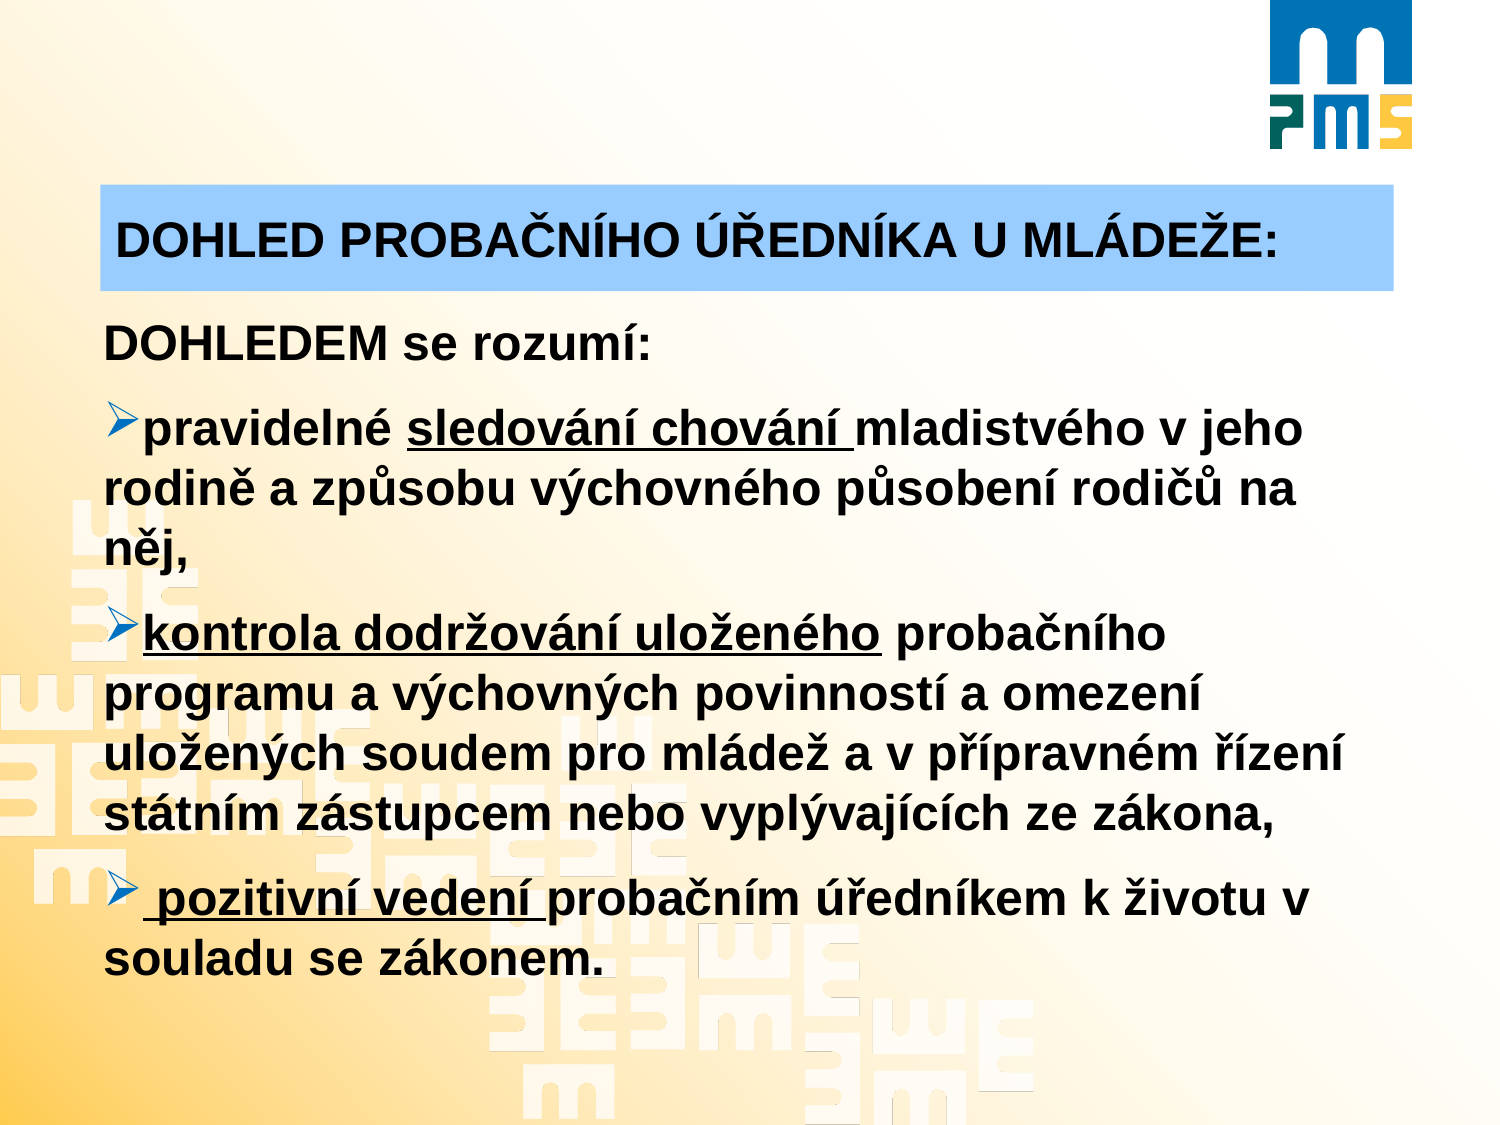

# DOHLED PROBAČNÍHO ÚŘEDNÍKA U MLÁDEŽE:
DOHLEDEM se rozumí:
pravidelné sledování chování mladistvého v jeho rodině a způsobu výchovného působení rodičů na něj,
kontrola dodržování uloženého probačního programu a výchovných povinností a omezení uložených soudem pro mládež a v přípravném řízení státním zástupcem nebo vyplývajících ze zákona,
 pozitivní vedení probačním úředníkem k životu v souladu se zákonem.